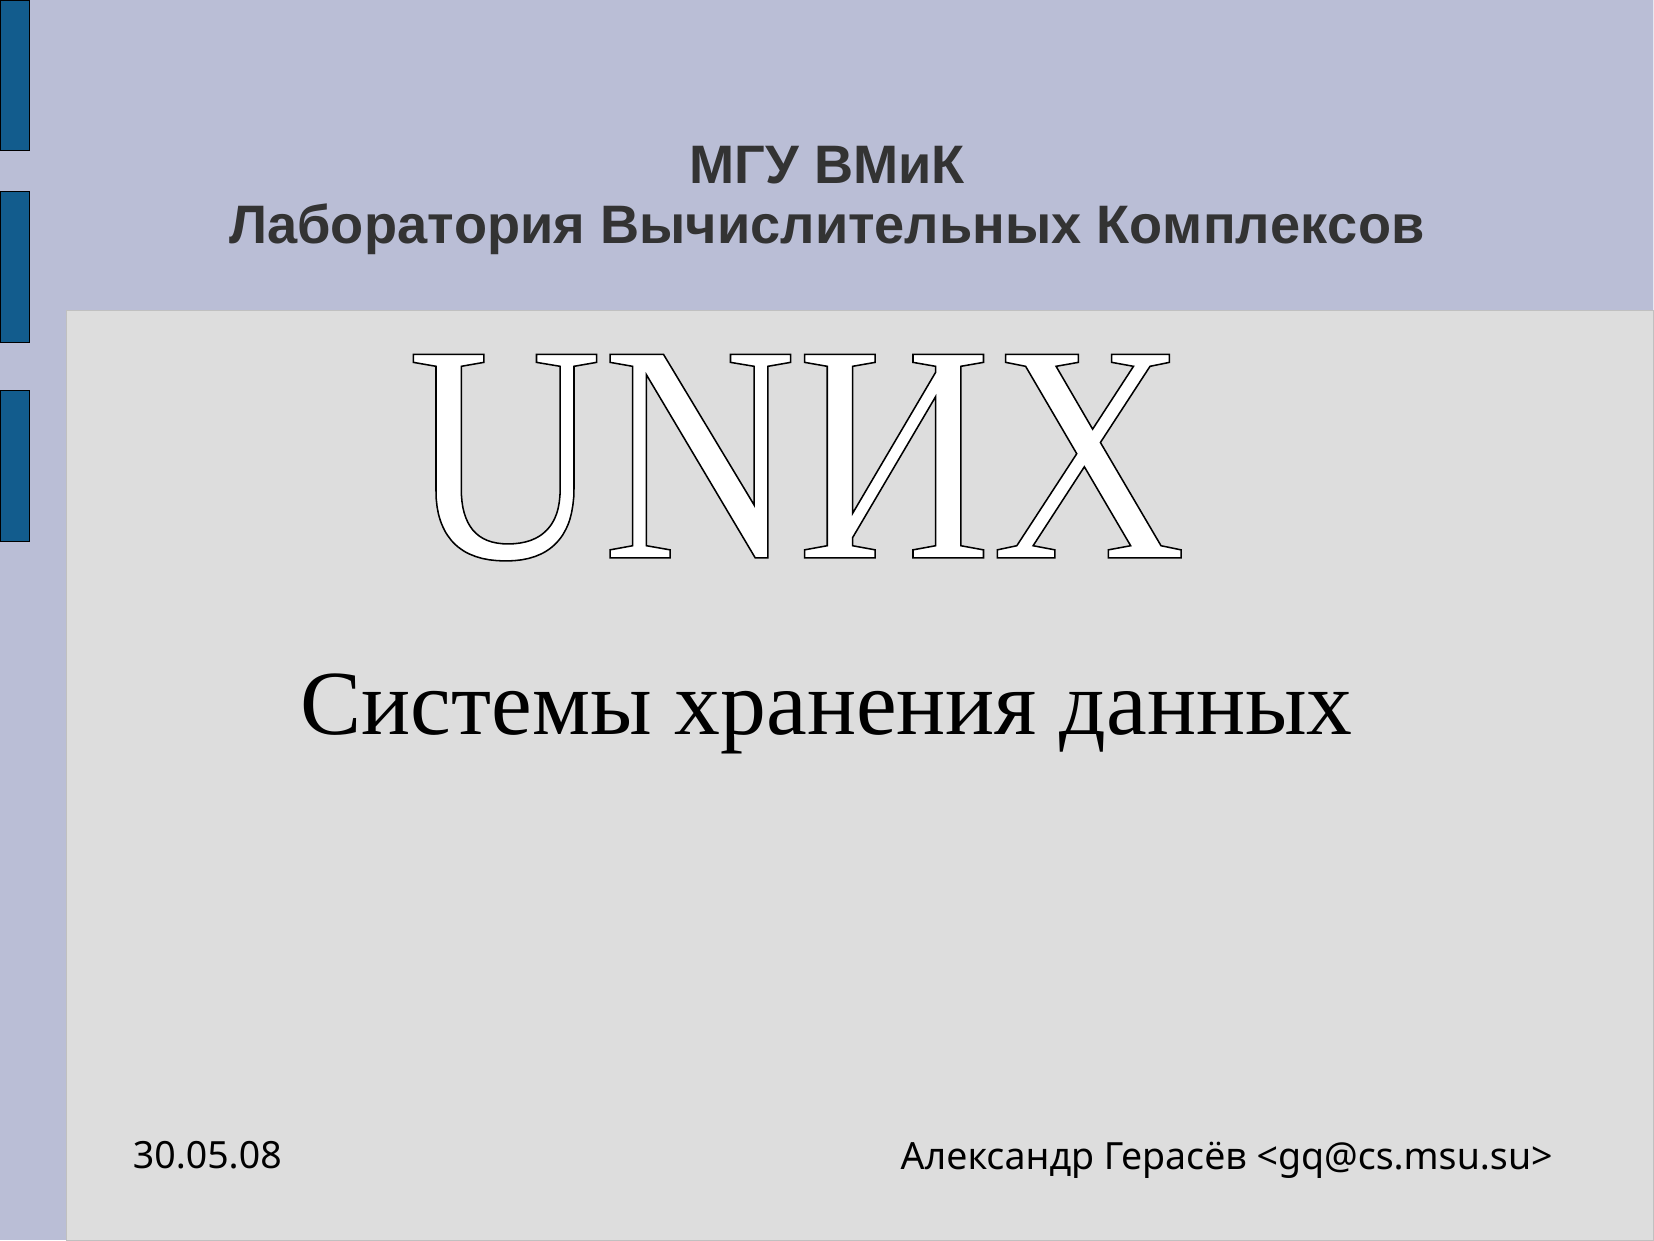

# МГУ ВМиК Лаборатория Вычислительных Комплексов
Системы хранения данных
UNИX
30.05.08
Александр Герасёв <gq@cs.msu.su>